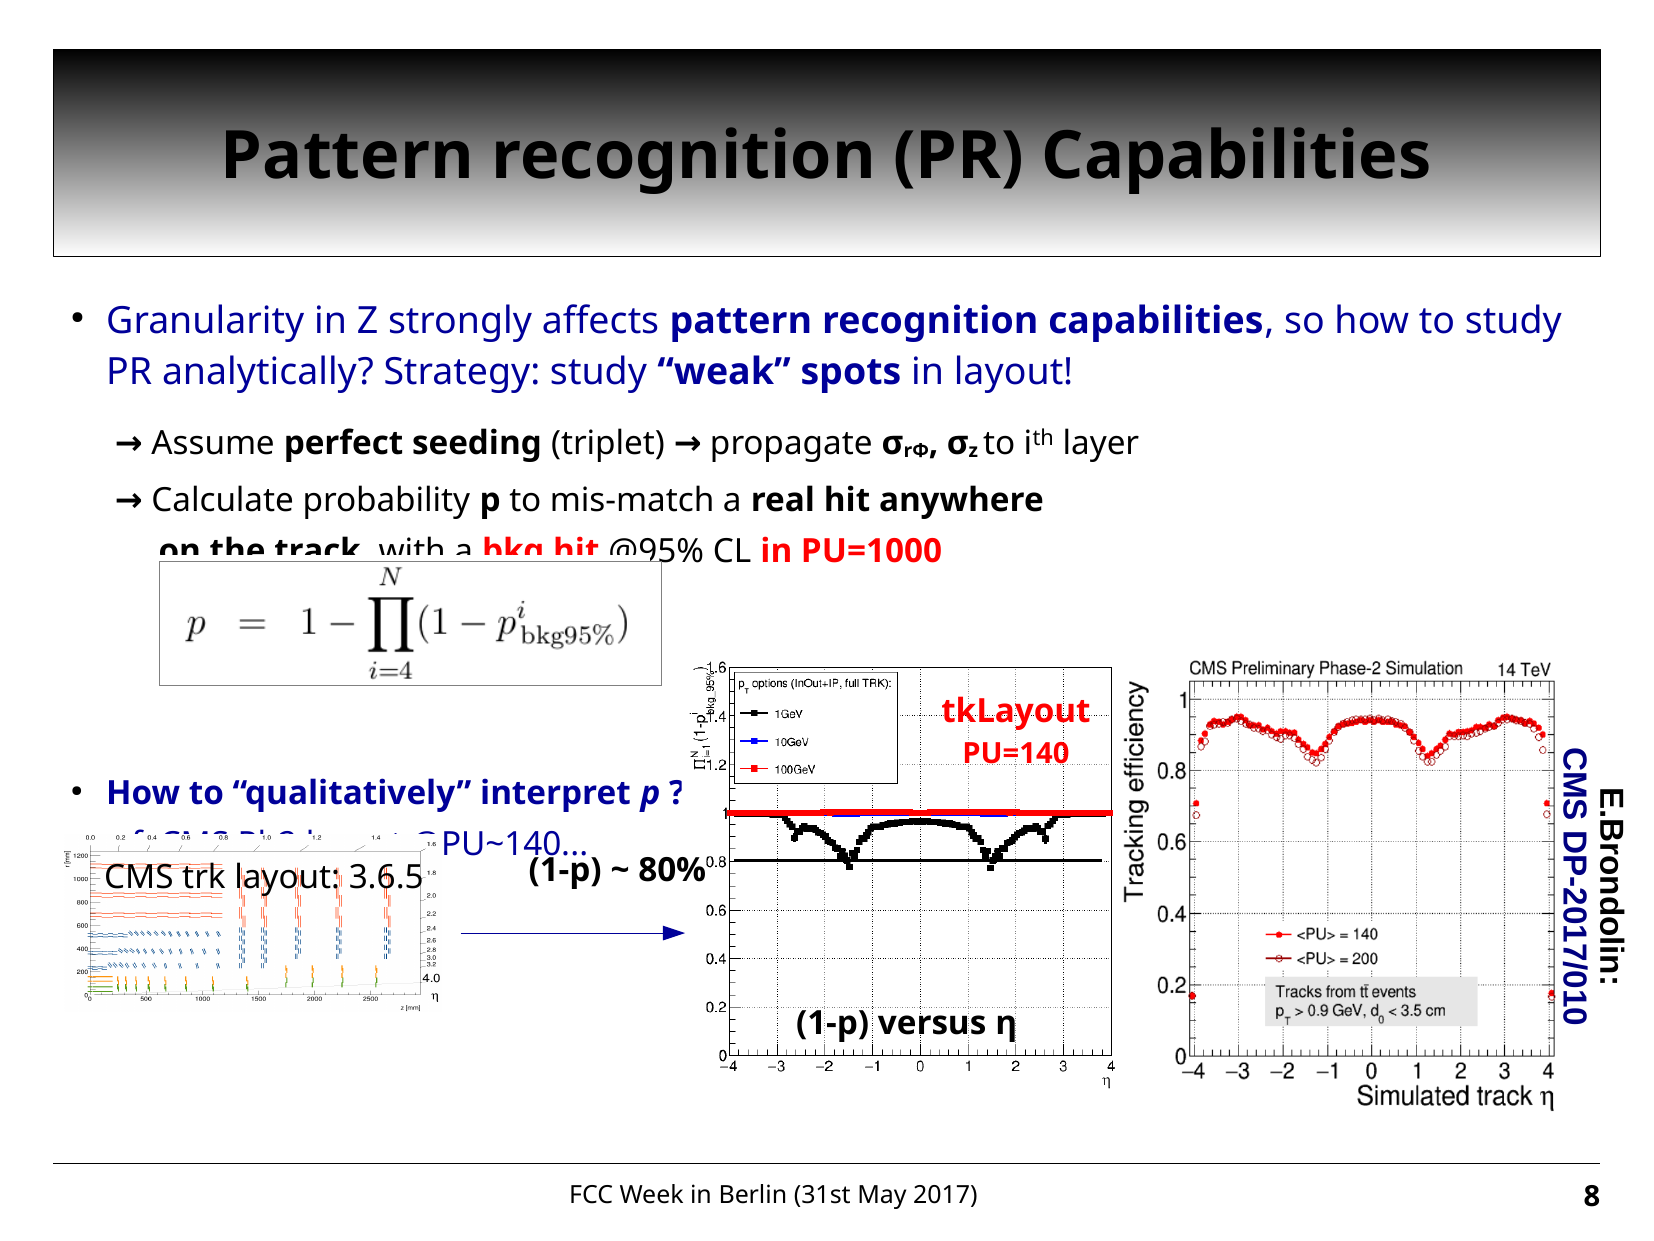

# Pattern recognition (PR) Capabilities
Granularity in Z strongly affects pattern recognition capabilities, so how to study PR analytically? Strategy: study “weak” spots in layout!
 → Assume perfect seeding (triplet) → propagate σrΦ, σz to ith layer
 → Calculate probability p to mis-match a real hit anywhere
 on the track with a bkg hit @95% CL in PU=1000
How to “qualitatively” interpret p ?
c.f. CMS Ph2 layout @PU~140...
→ To keep similar PR for FCChh @PU~1000, set bkg. prob. contamination p @20%
tkLayout
PU=140
E.Brondolin:
CMS DP-2017/010
(1-p) ~ 80%
CMS trk layout: 3.6.5
 (1-p) versus η
8
FCC Week in Berlin (31st May 2017)